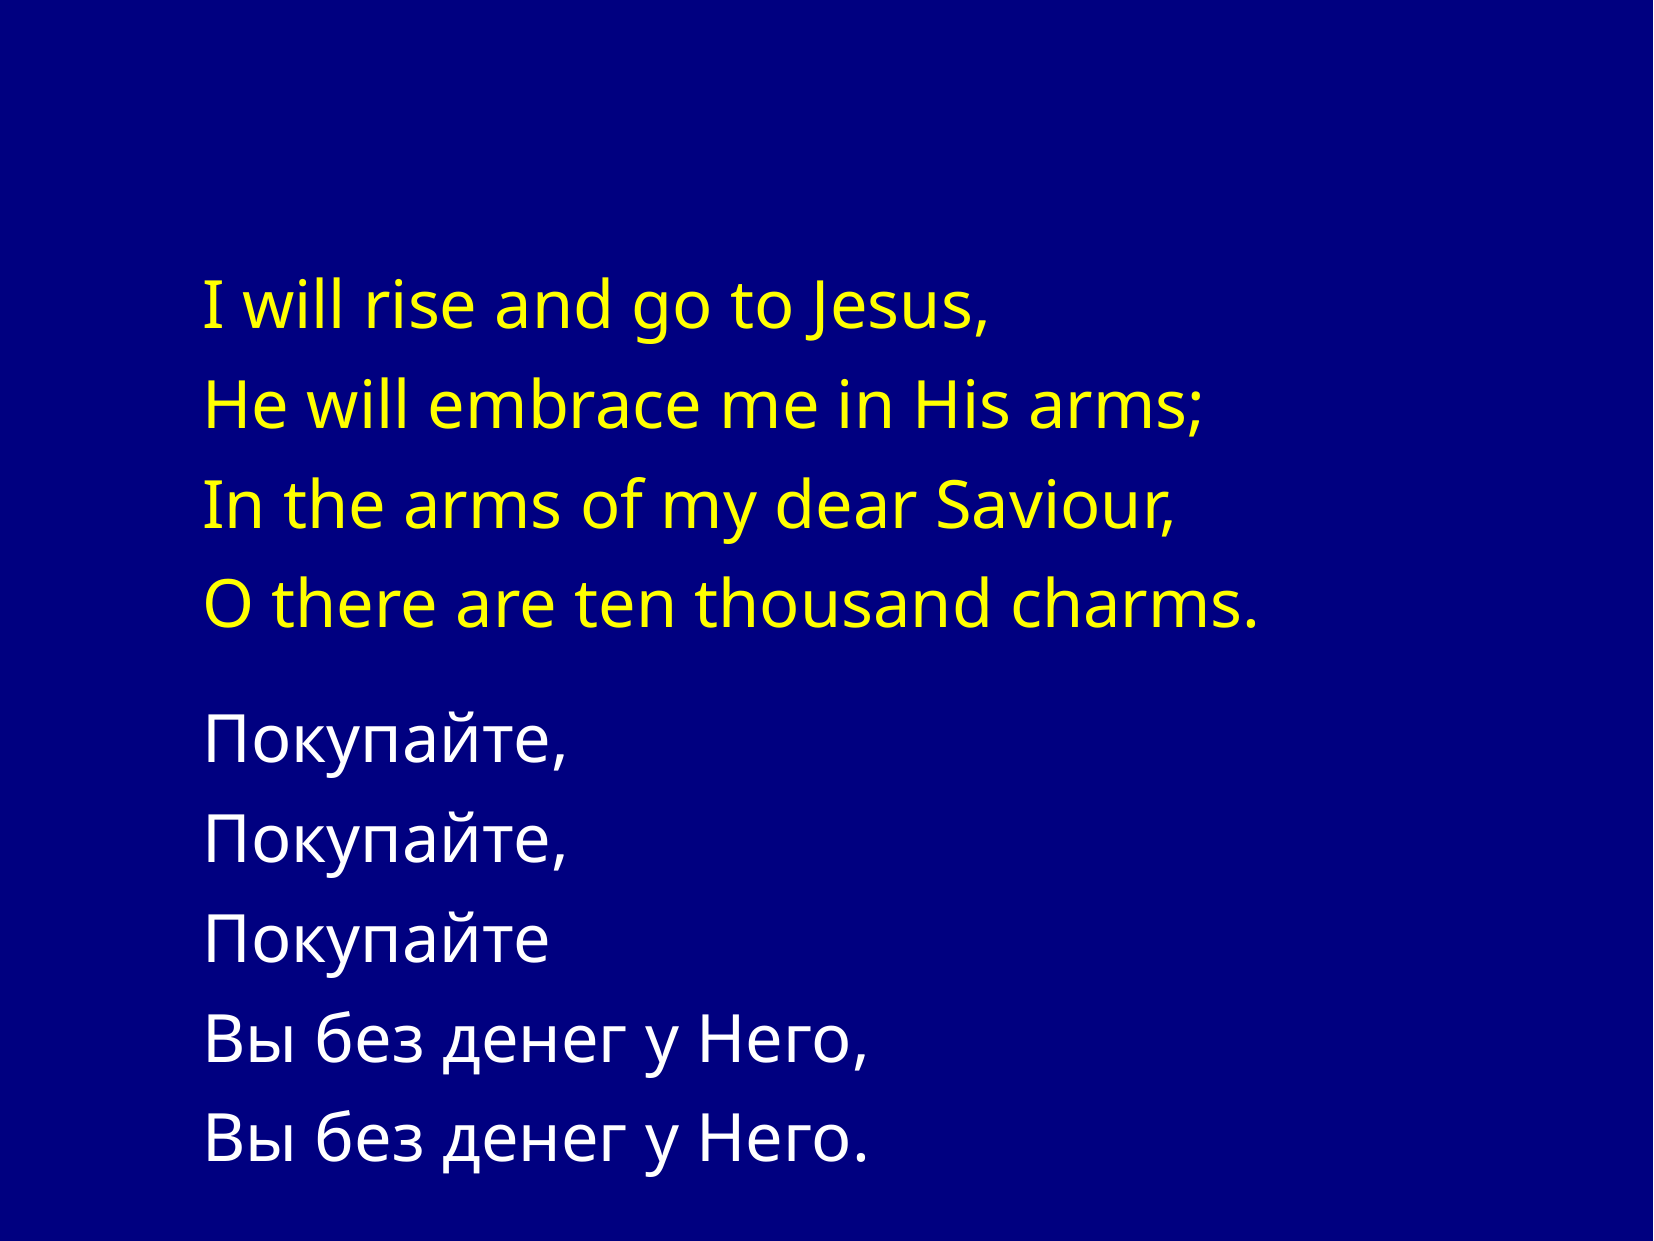

I will rise and go to Jesus,
	He will embrace me in His arms;
	In the arms of my dear Saviour,
	O there are ten thousand charms.
	Покупайте,
	Покупайте,
	Покупайте
	Вы без денег у Него,
	Вы без денег у Него.